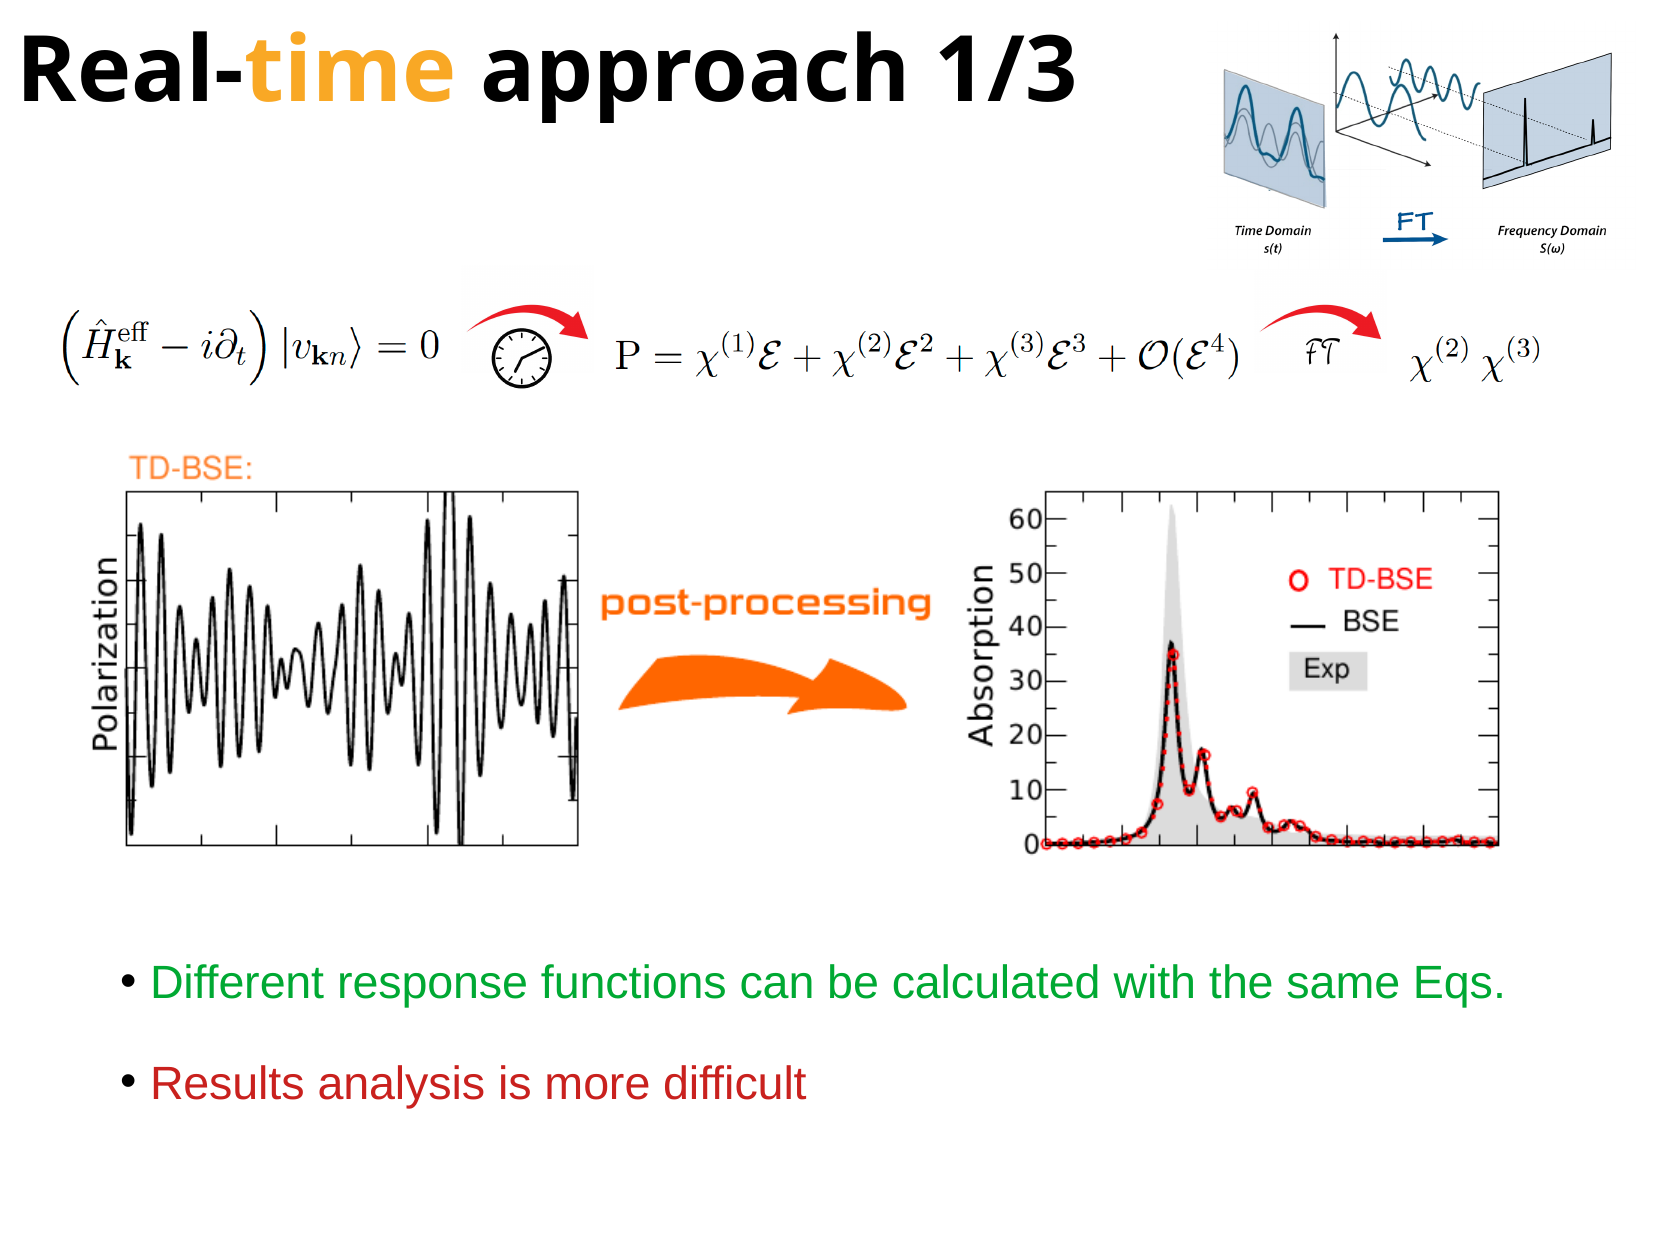

# Real-time approach 1/3
Different response functions can be calculated with the same Eqs.
Results analysis is more difficult